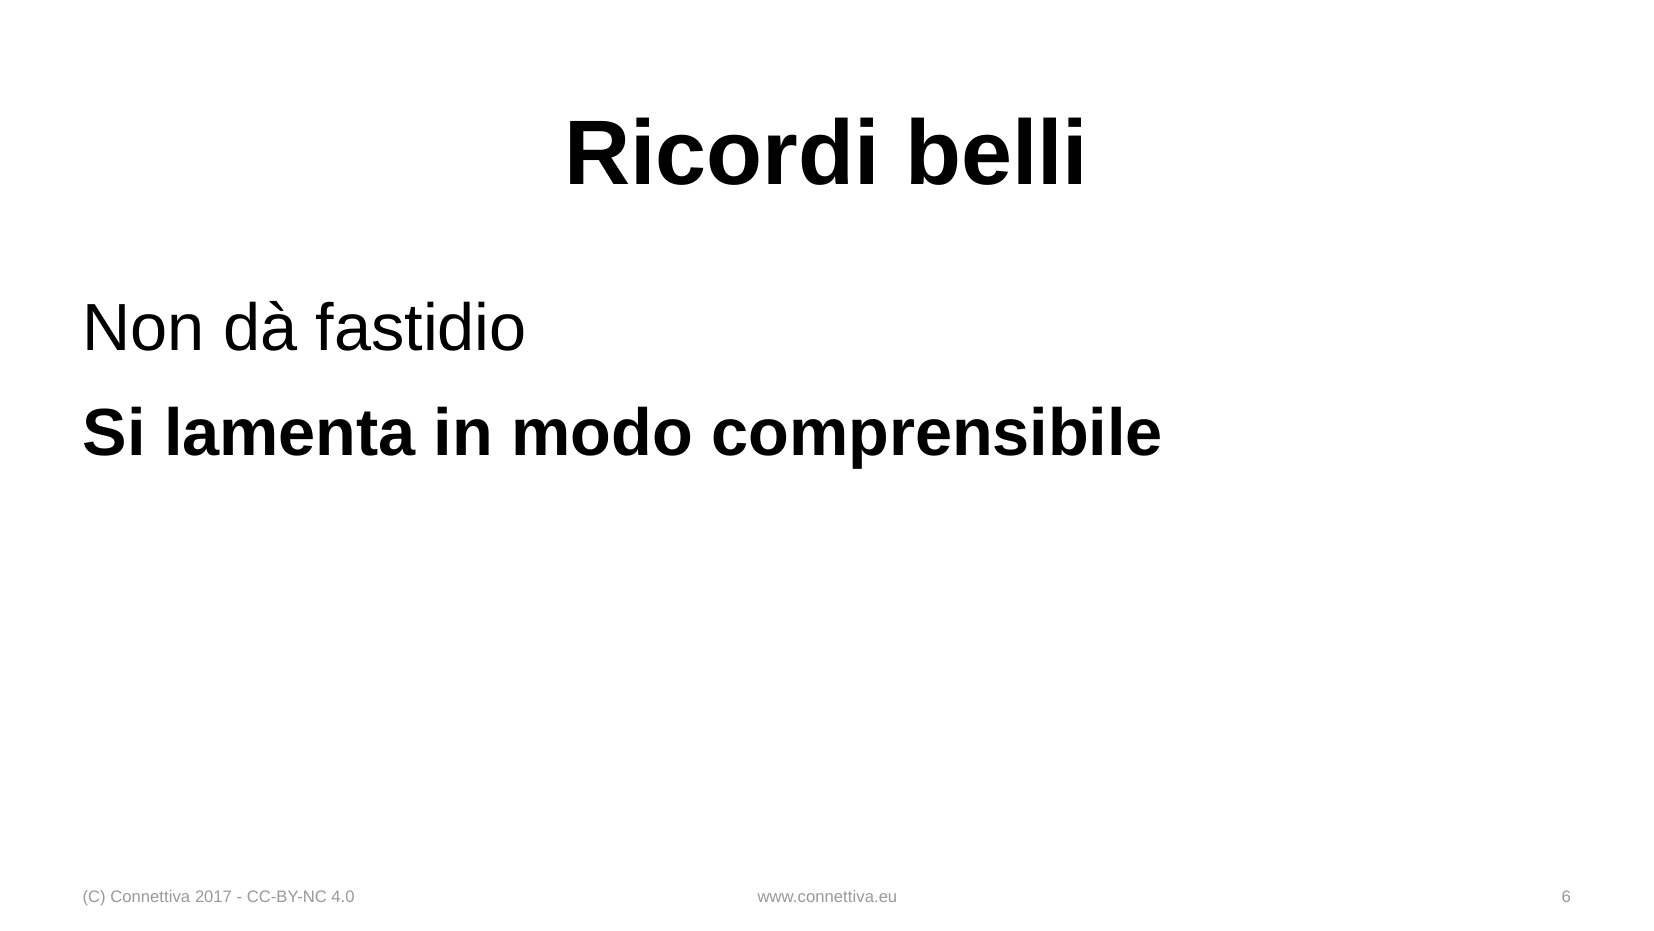

# Ricordi belli
Non dà fastidio
Si lamenta in modo comprensibile
(C) Connettiva 2017 - CC-BY-NC 4.0
www.connettiva.eu
6